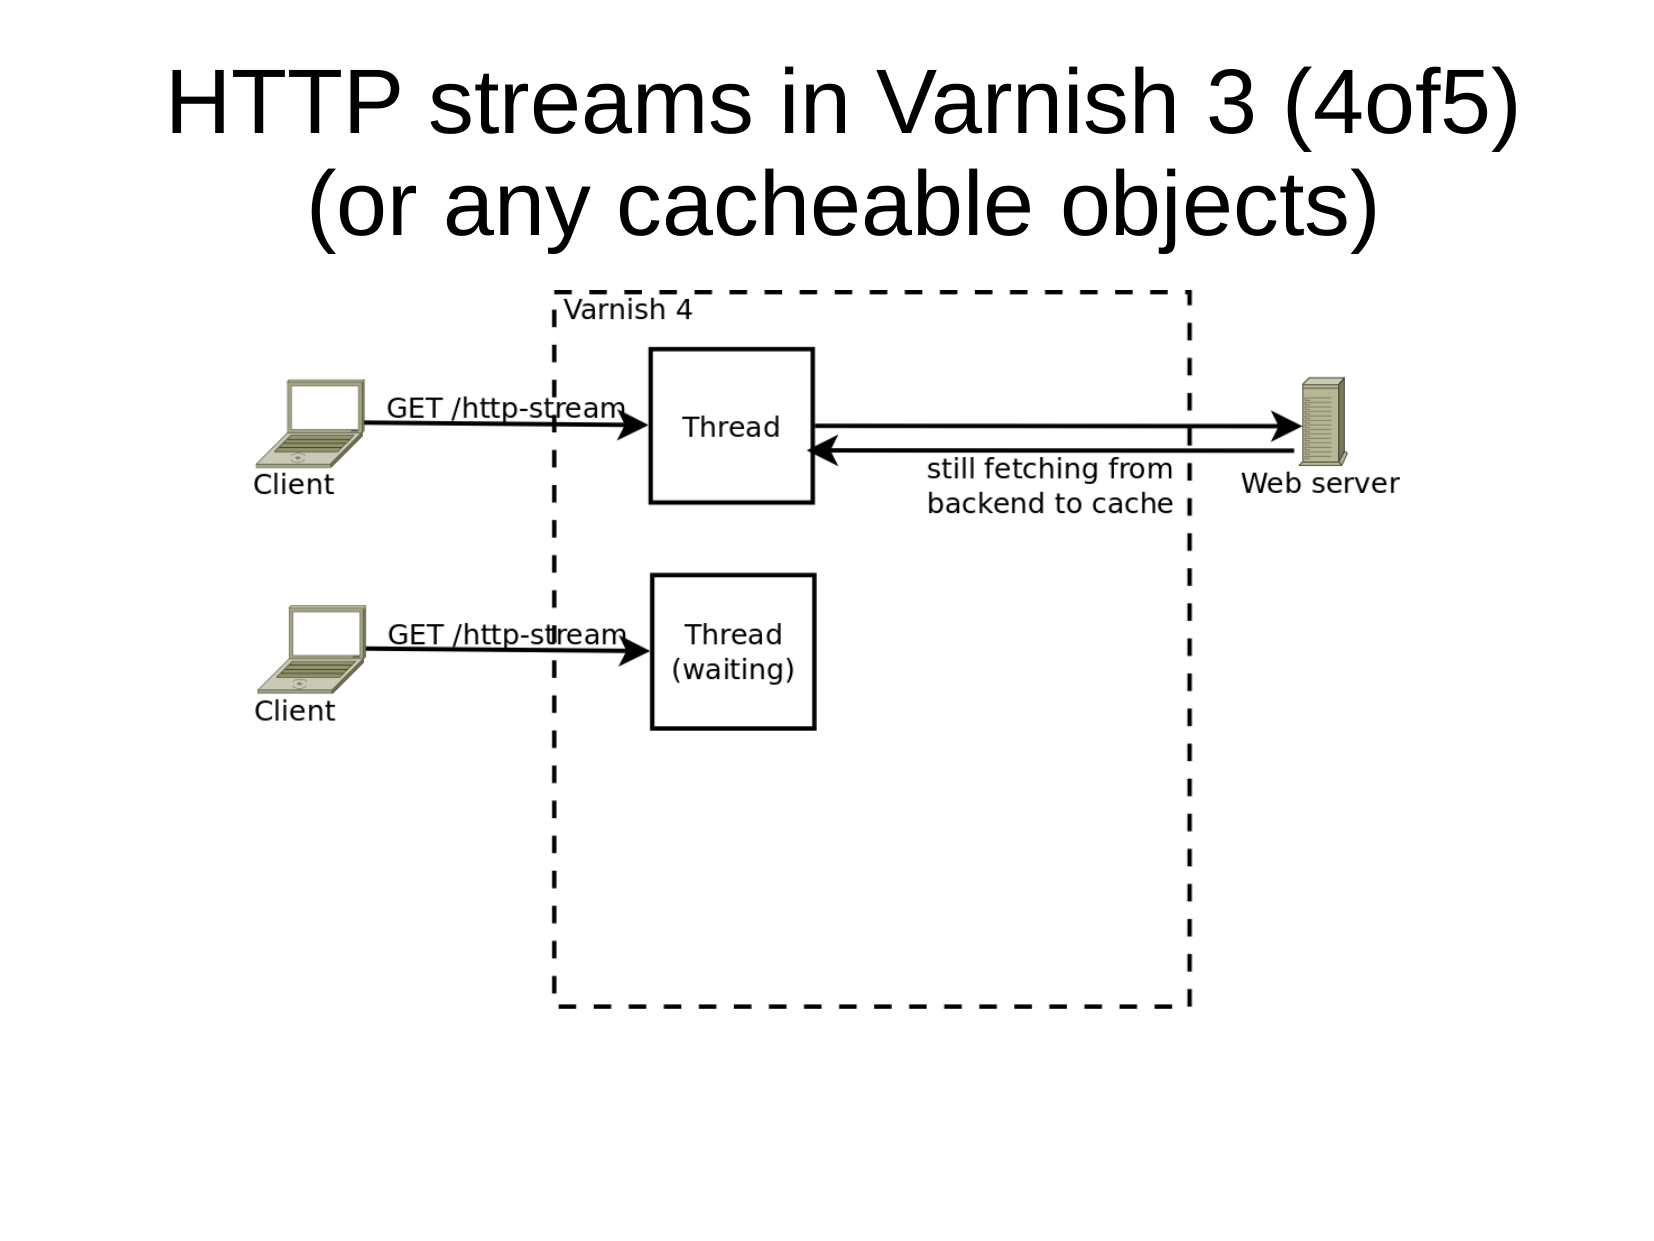

# HTTP streams in Varnish 3 (4of5) (or any cacheable objects)